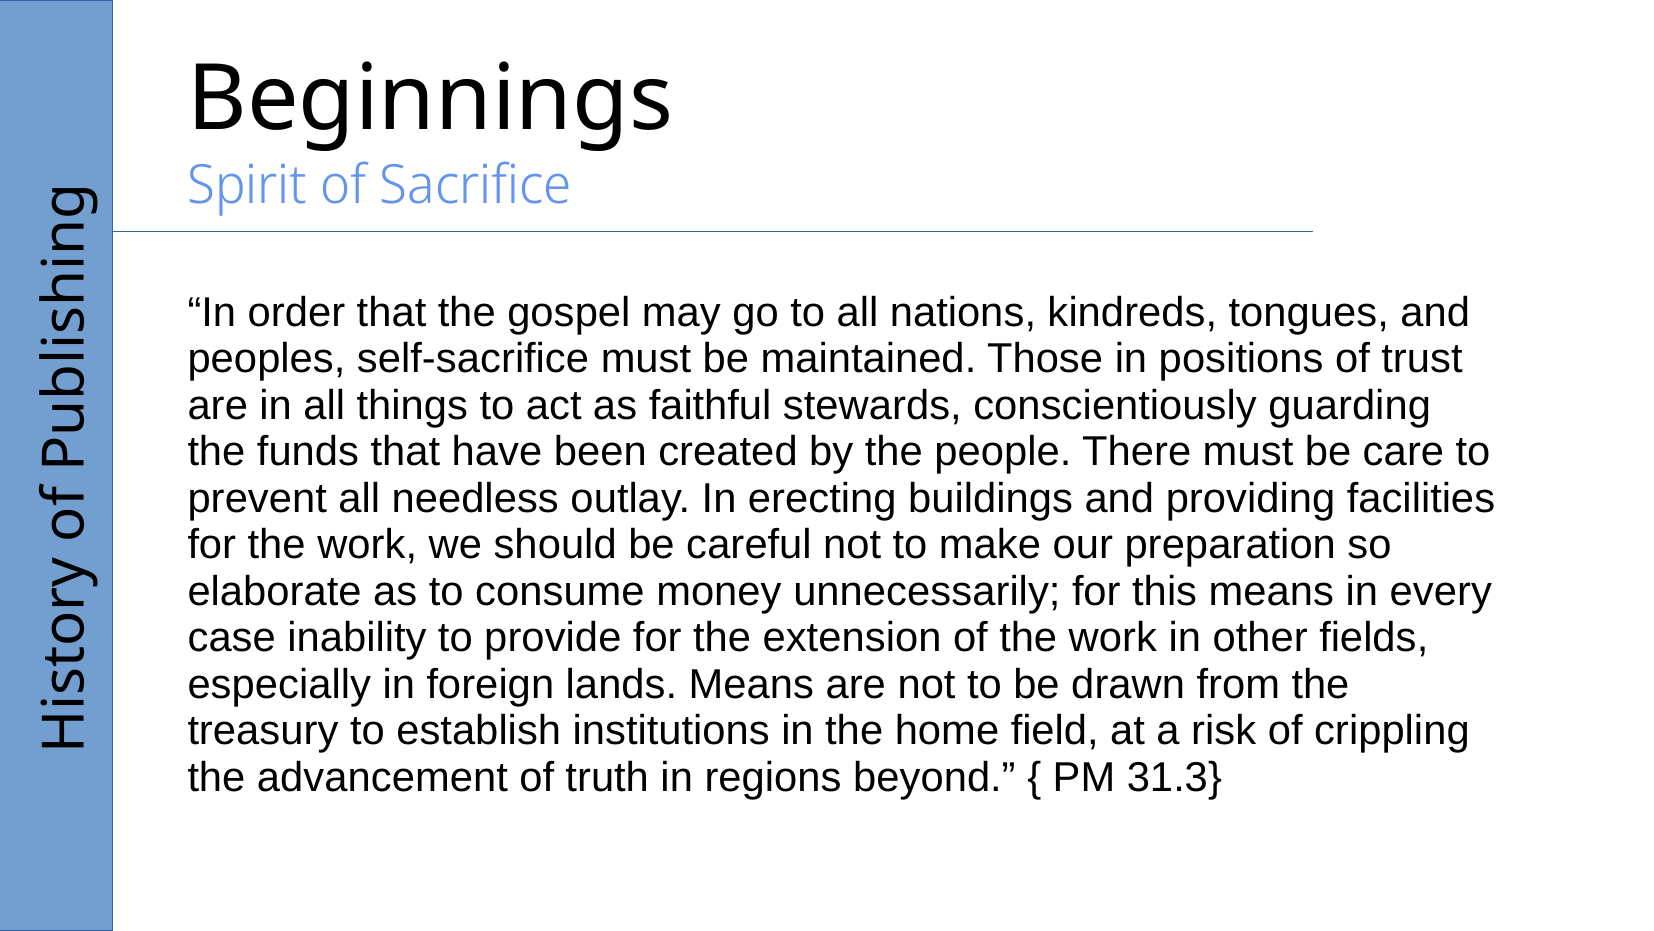

# Beginnings
Spirit of Sacrifice
“In order that the gospel may go to all nations, kindreds, tongues, and peoples, self-sacrifice must be maintained. Those in positions of trust are in all things to act as faithful stewards, conscientiously guarding the funds that have been created by the people. There must be care to prevent all needless outlay. In erecting buildings and providing facilities for the work, we should be careful not to make our preparation so elaborate as to consume money unnecessarily; for this means in every case inability to provide for the extension of the work in other fields, especially in foreign lands. Means are not to be drawn from the treasury to establish institutions in the home field, at a risk of crippling the advancement of truth in regions beyond.” { PM 31.3}
History of Publishing